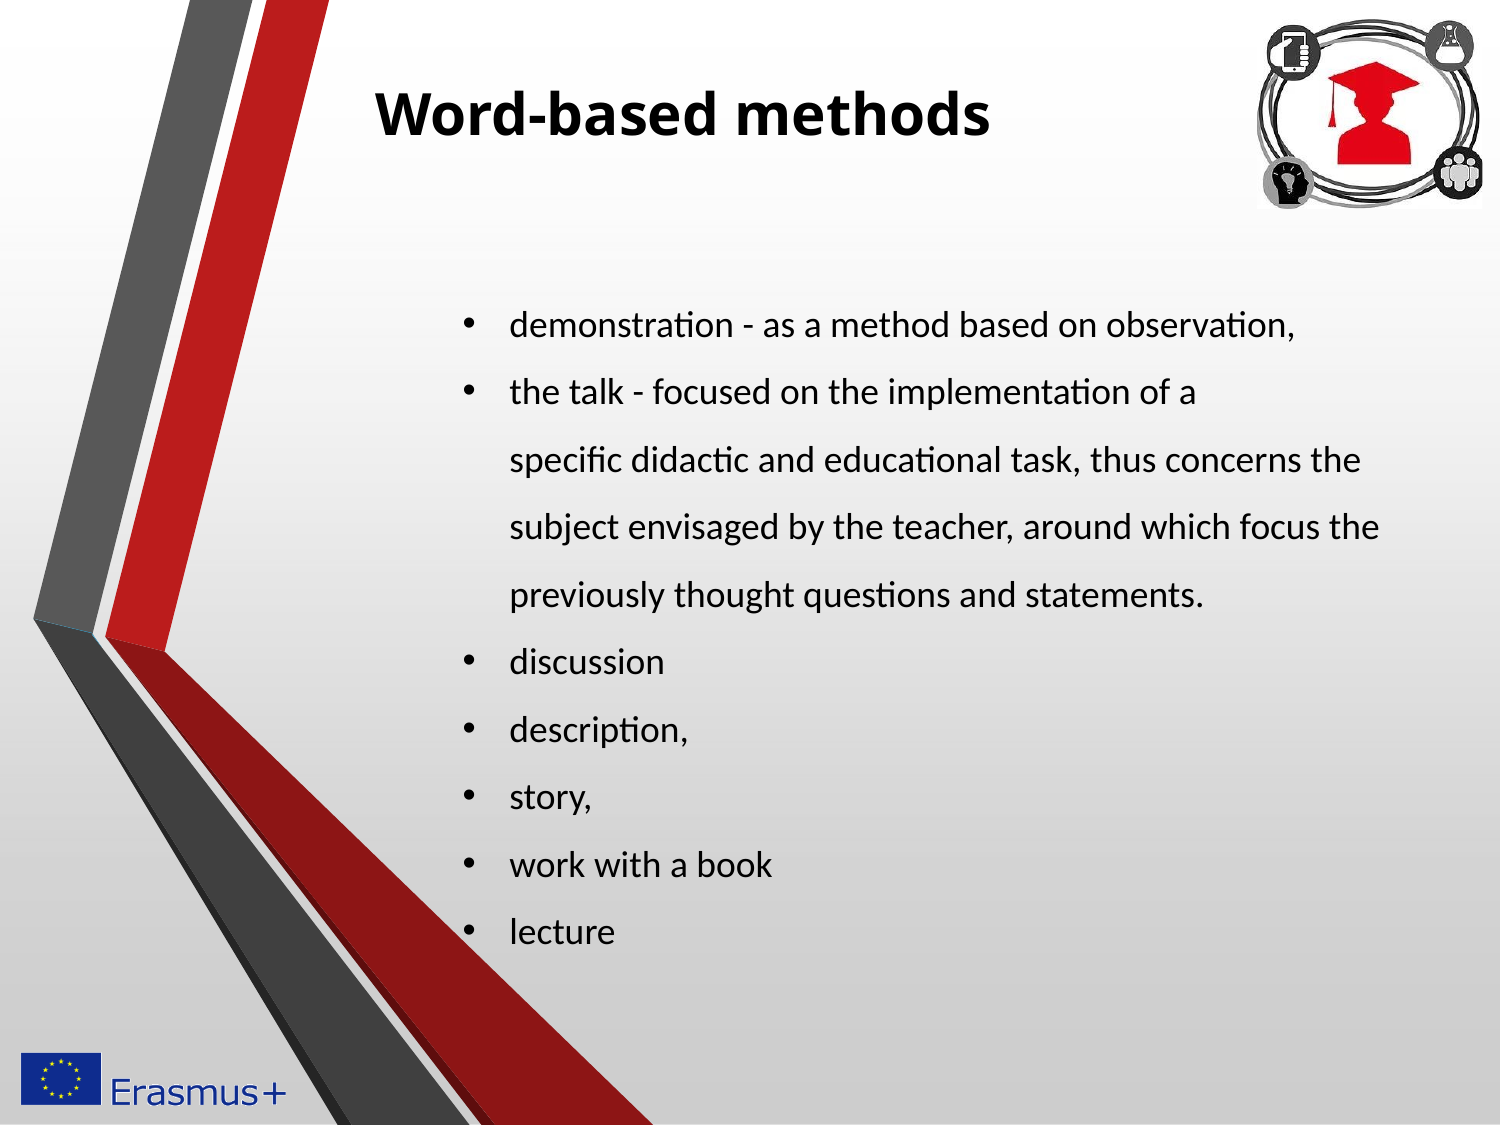

# Word-based methods
demonstration - as a method based on observation,
the talk - focused on the implementation of a specific didactic and educational task, thus concerns the subject envisaged by the teacher, around which focus the previously thought questions and statements.
discussion
description,
story,
work with a book
lecture